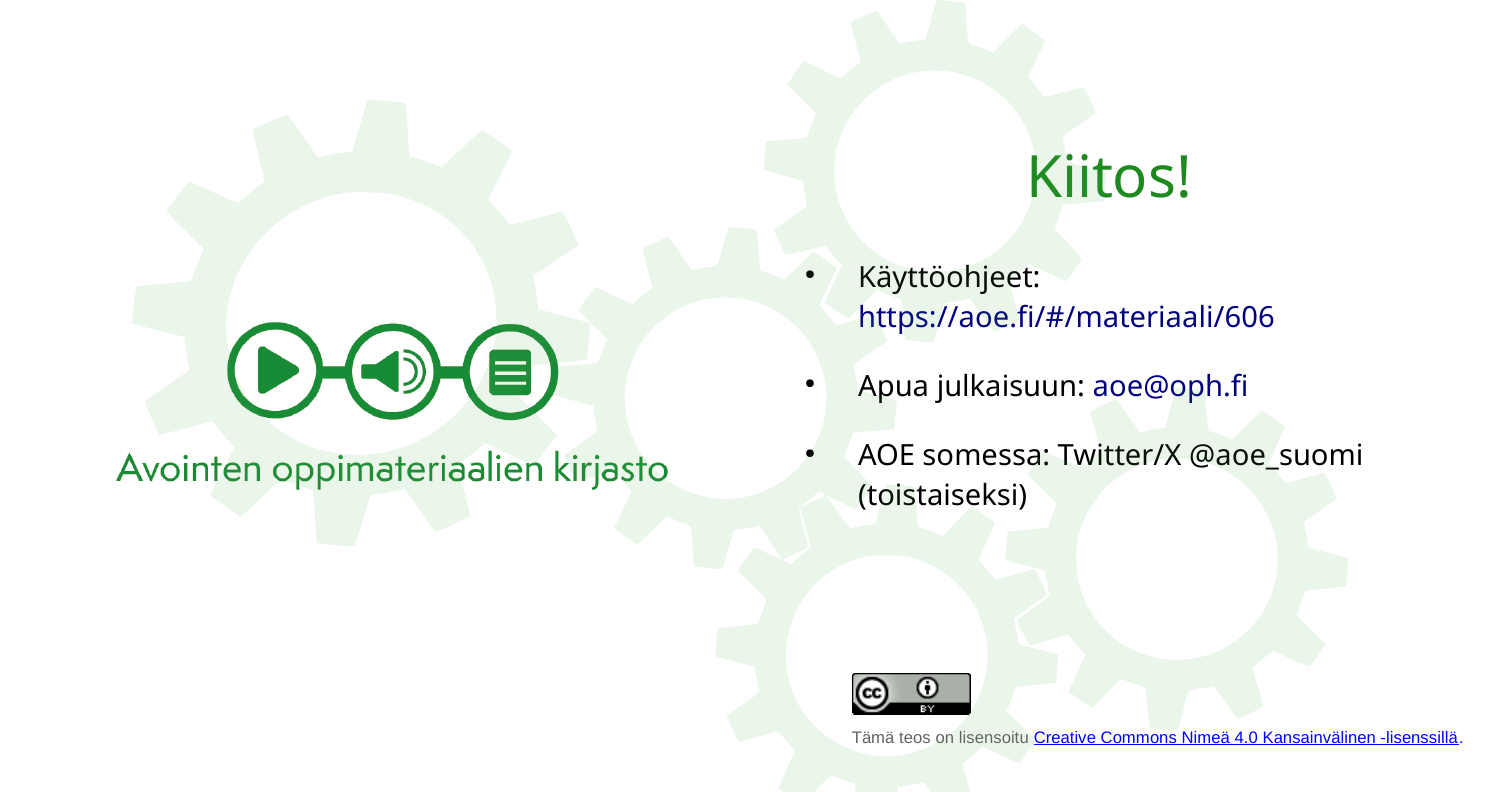

# Kiitos!
Käyttöohjeet: https://aoe.fi/#/materiaali/606
Apua julkaisuun: aoe@oph.fi
AOE somessa: Twitter/X @aoe_suomi (toistaiseksi)
Tämä teos on lisensoitu Creative Commons Nimeä 4.0 Kansainvälinen -lisenssillä.